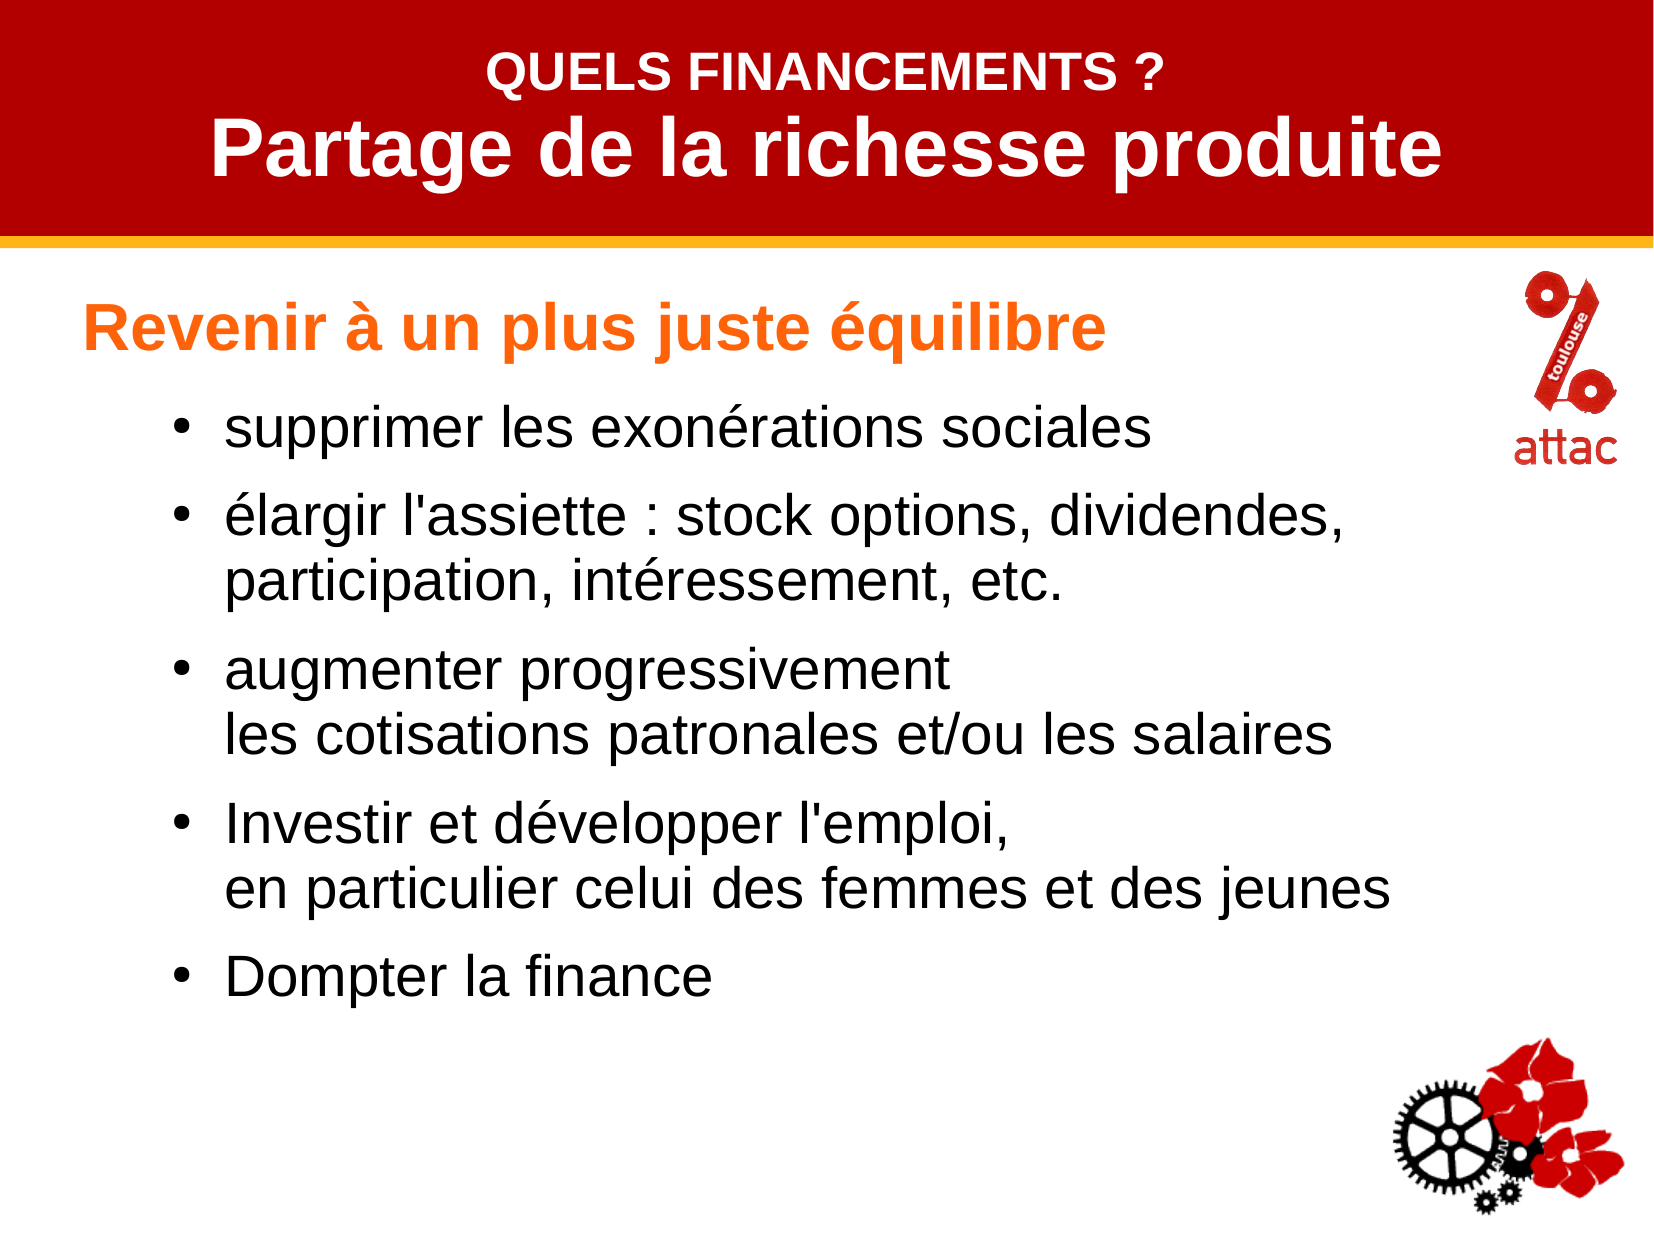

QUELS FINANCEMENTS ?
Partage de la richesse produite
# Revenir à un plus juste équilibre
supprimer les exonérations sociales
élargir l'assiette : stock options, dividendes, participation, intéressement, etc.
augmenter progressivement
les cotisations patronales et/ou les salaires
Investir et développer l'emploi,
en particulier celui des femmes et des jeunes
Dompter la finance